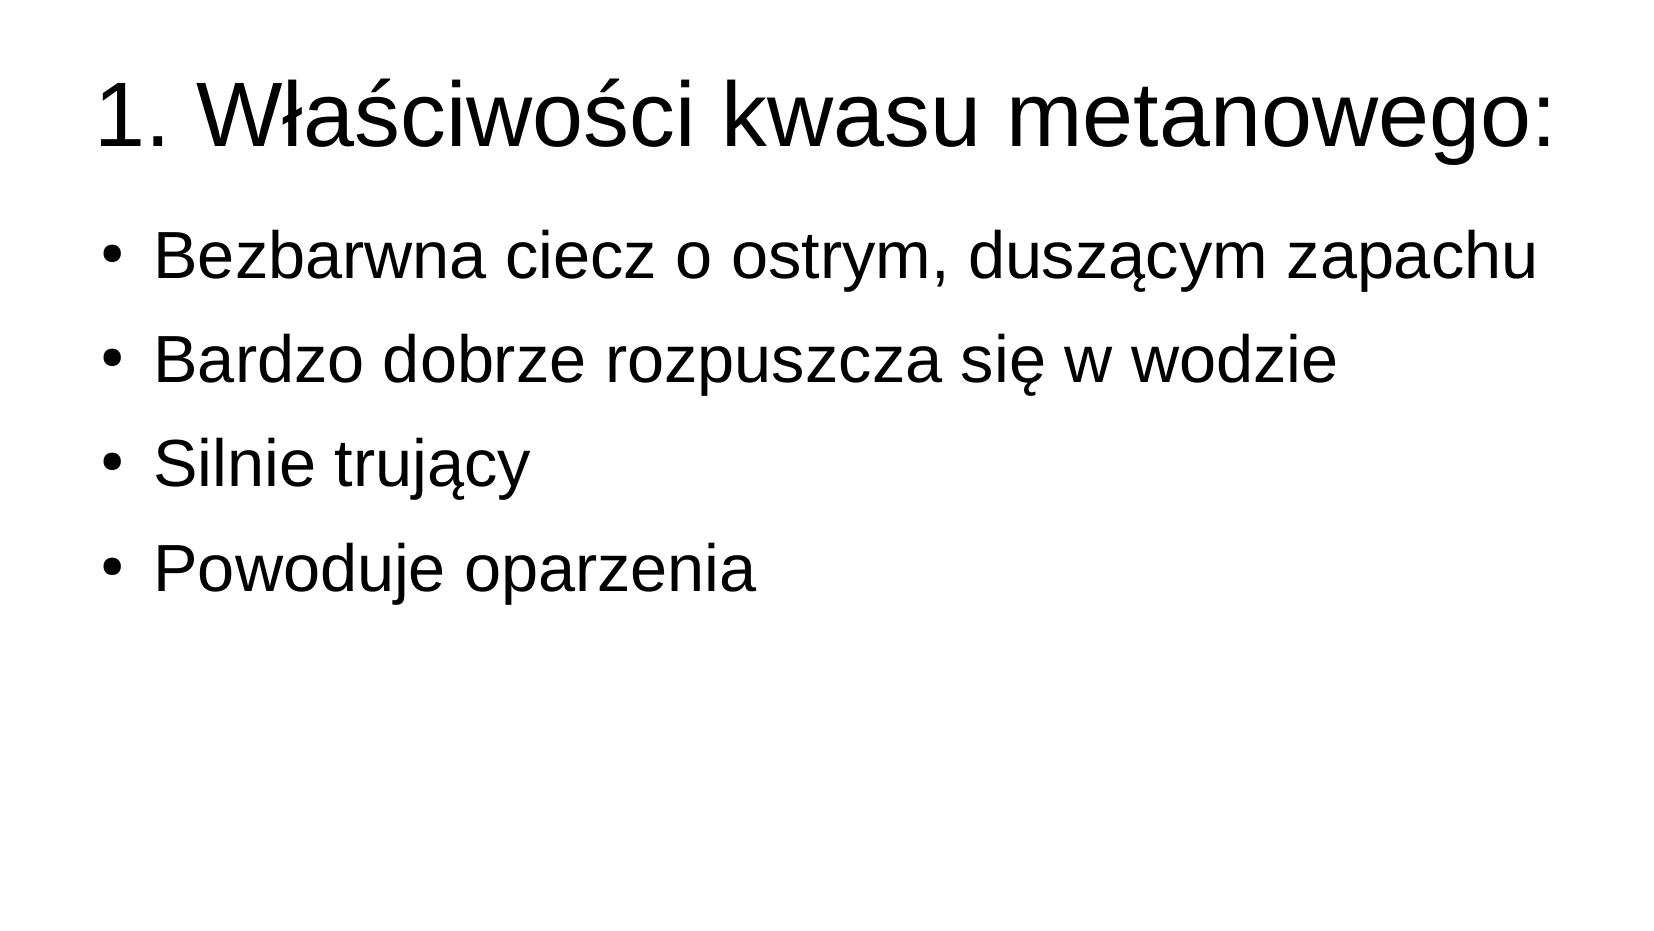

# 1. Właściwości kwasu metanowego:
Bezbarwna ciecz o ostrym, duszącym zapachu
Bardzo dobrze rozpuszcza się w wodzie
Silnie trujący
Powoduje oparzenia